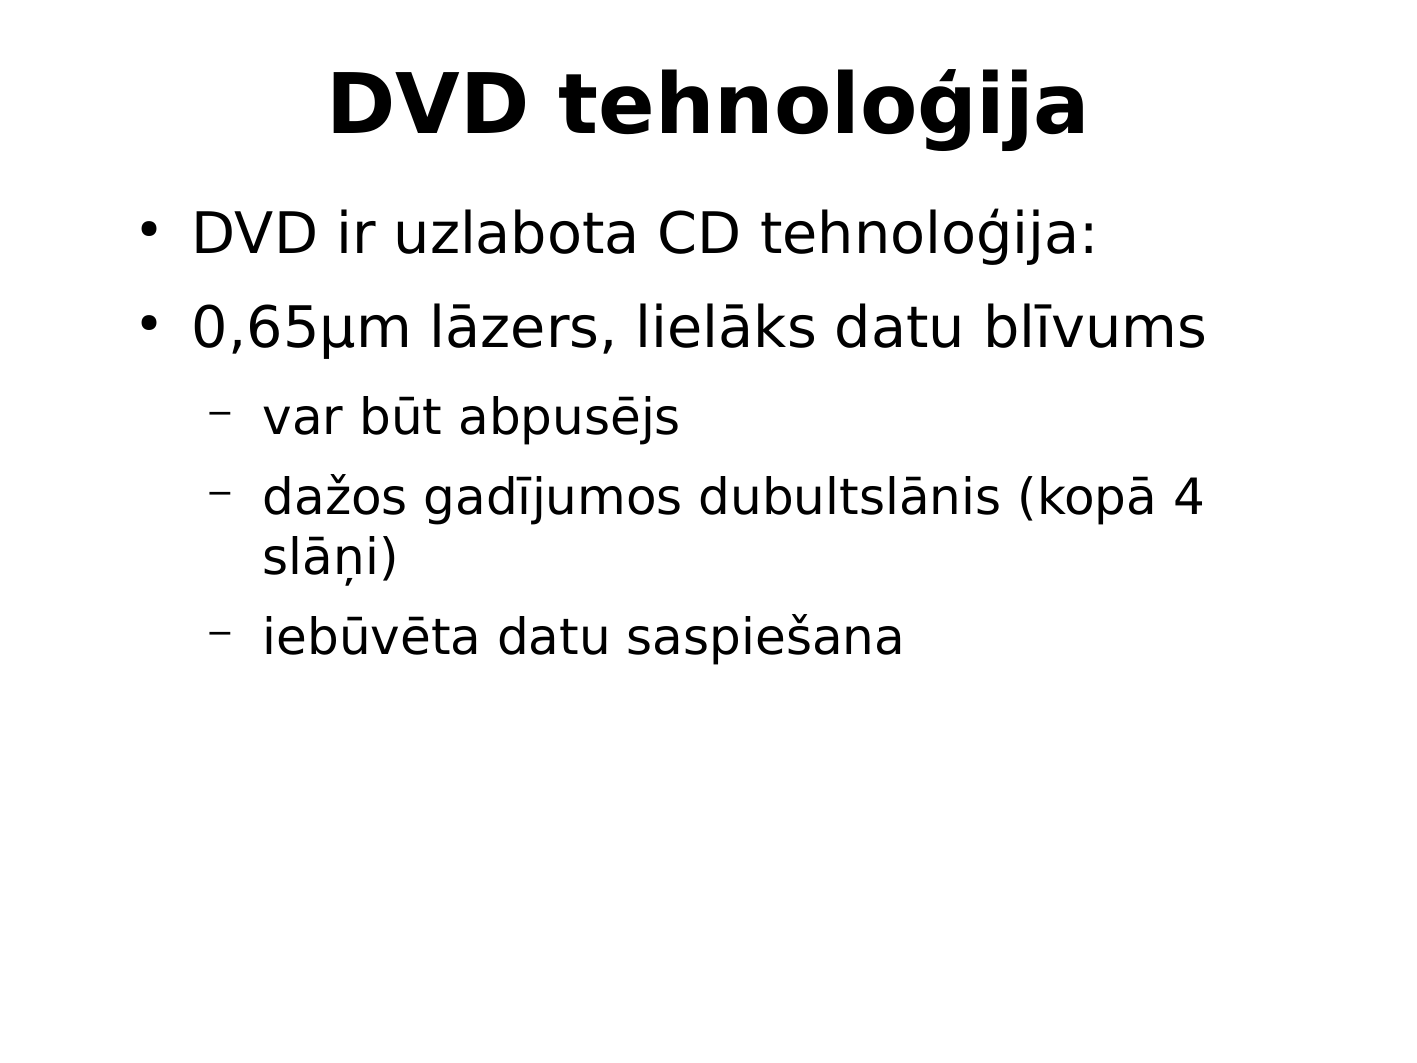

# DVD tehnoloģija
DVD ir uzlabota CD tehnoloģija:
0,65µm lāzers, lielāks datu blīvums
var būt abpusējs
dažos gadījumos dubultslānis (kopā 4 slāņi)
iebūvēta datu saspiešana